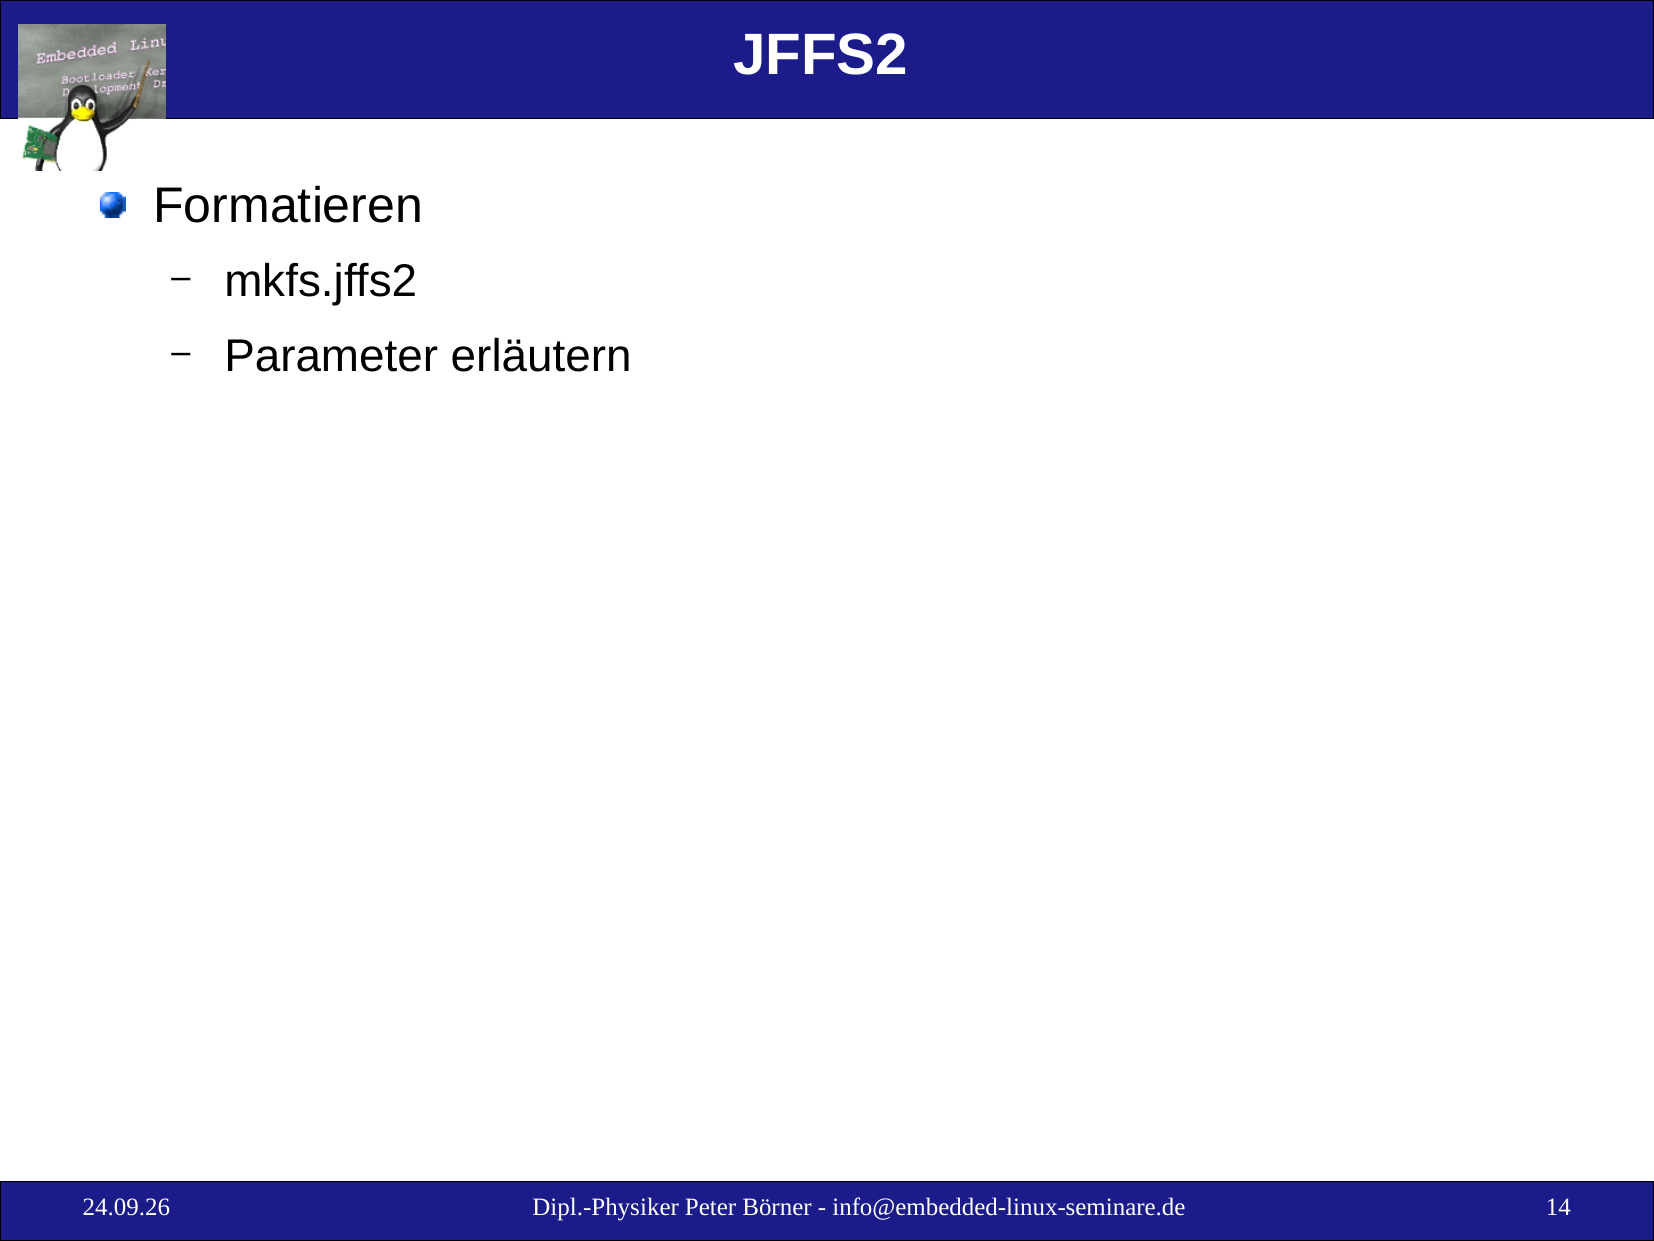

# JFFS2
Formatieren
mkfs.jffs2
Parameter erläutern
 Dipl.-Physiker Peter Börner - info@embedded-linux-seminare.de
14